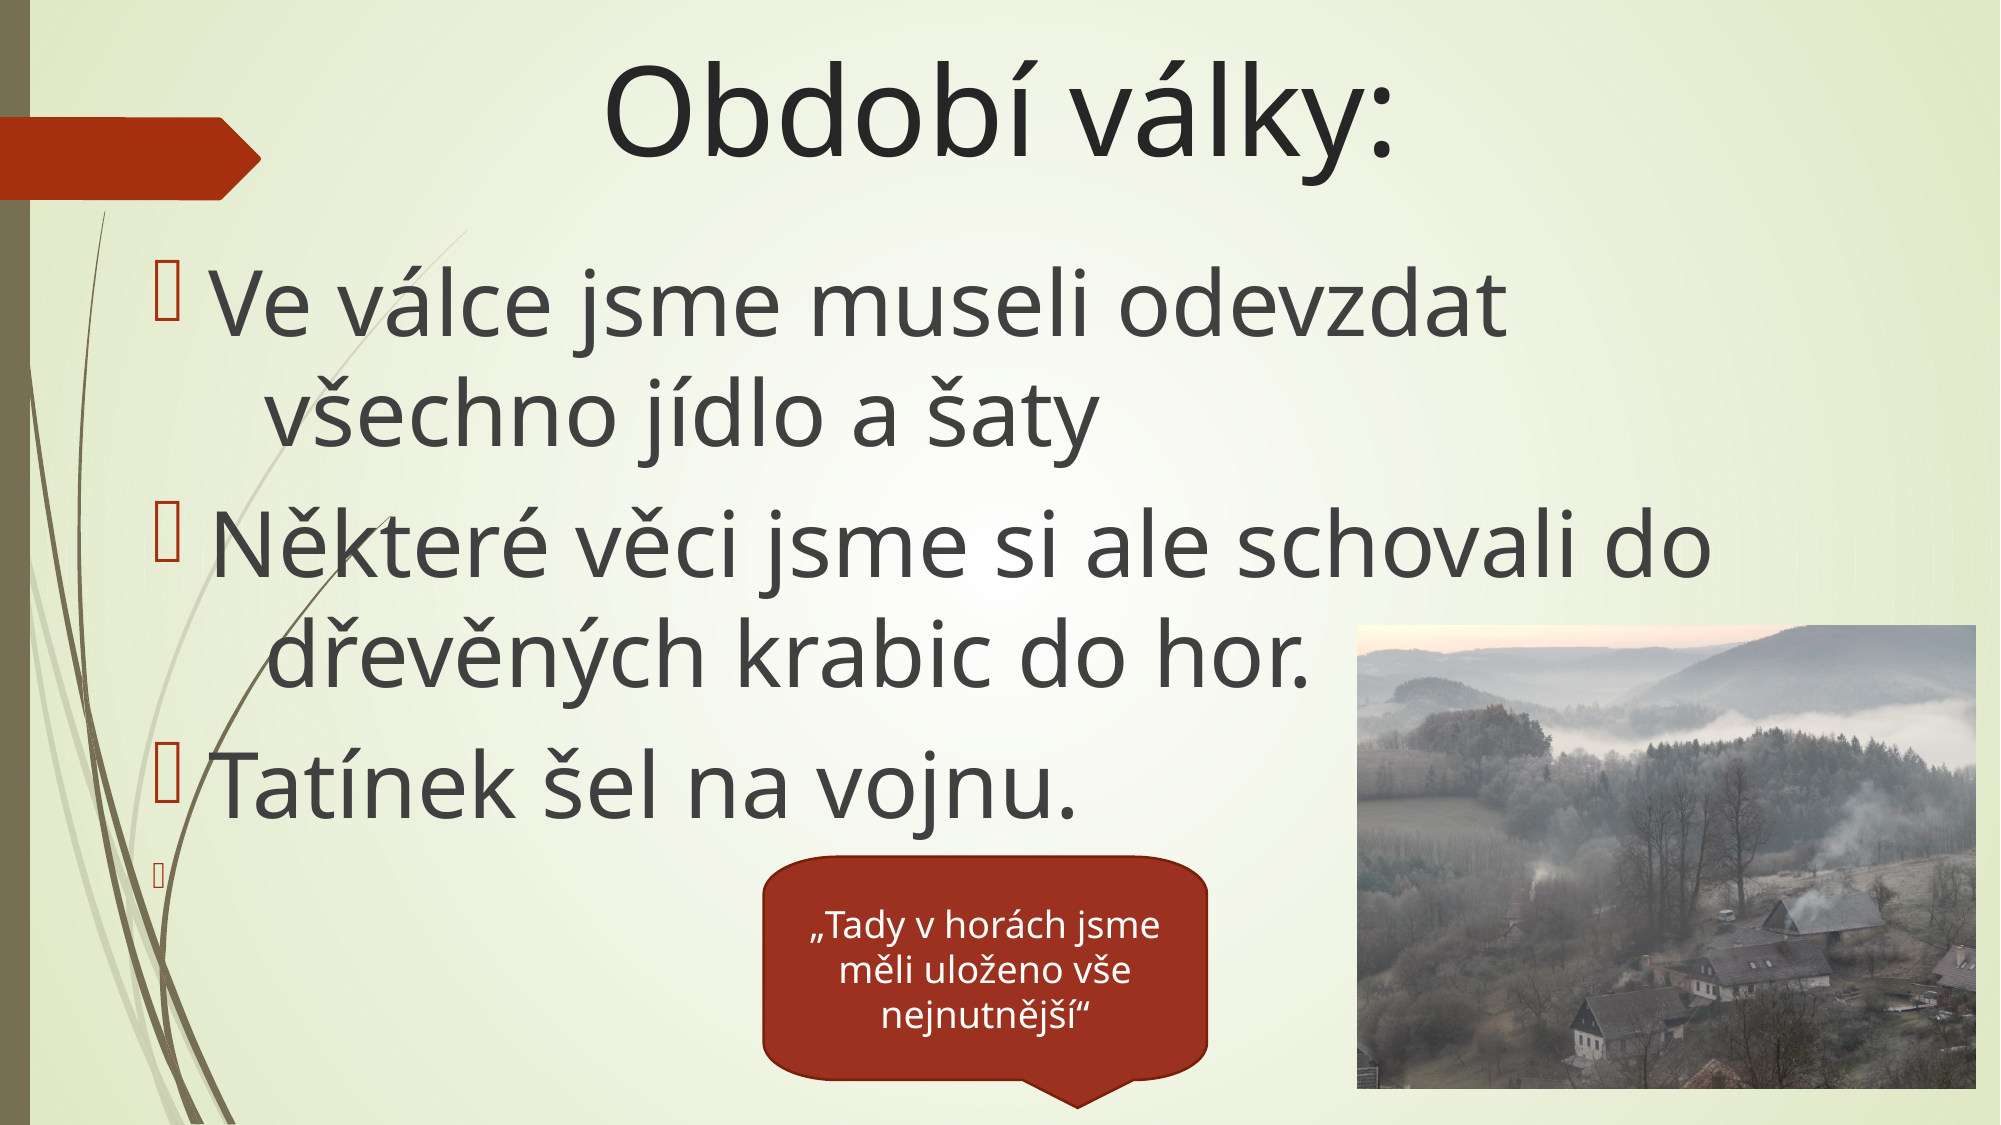

# Období války:
Ve válce jsme museli odevzdat všechno jídlo a šaty
Některé věci jsme si ale schovali do dřevěných krabic do hor.
Tatínek šel na vojnu.
„Tady v horách jsme měli uloženo vše nejnutnější“